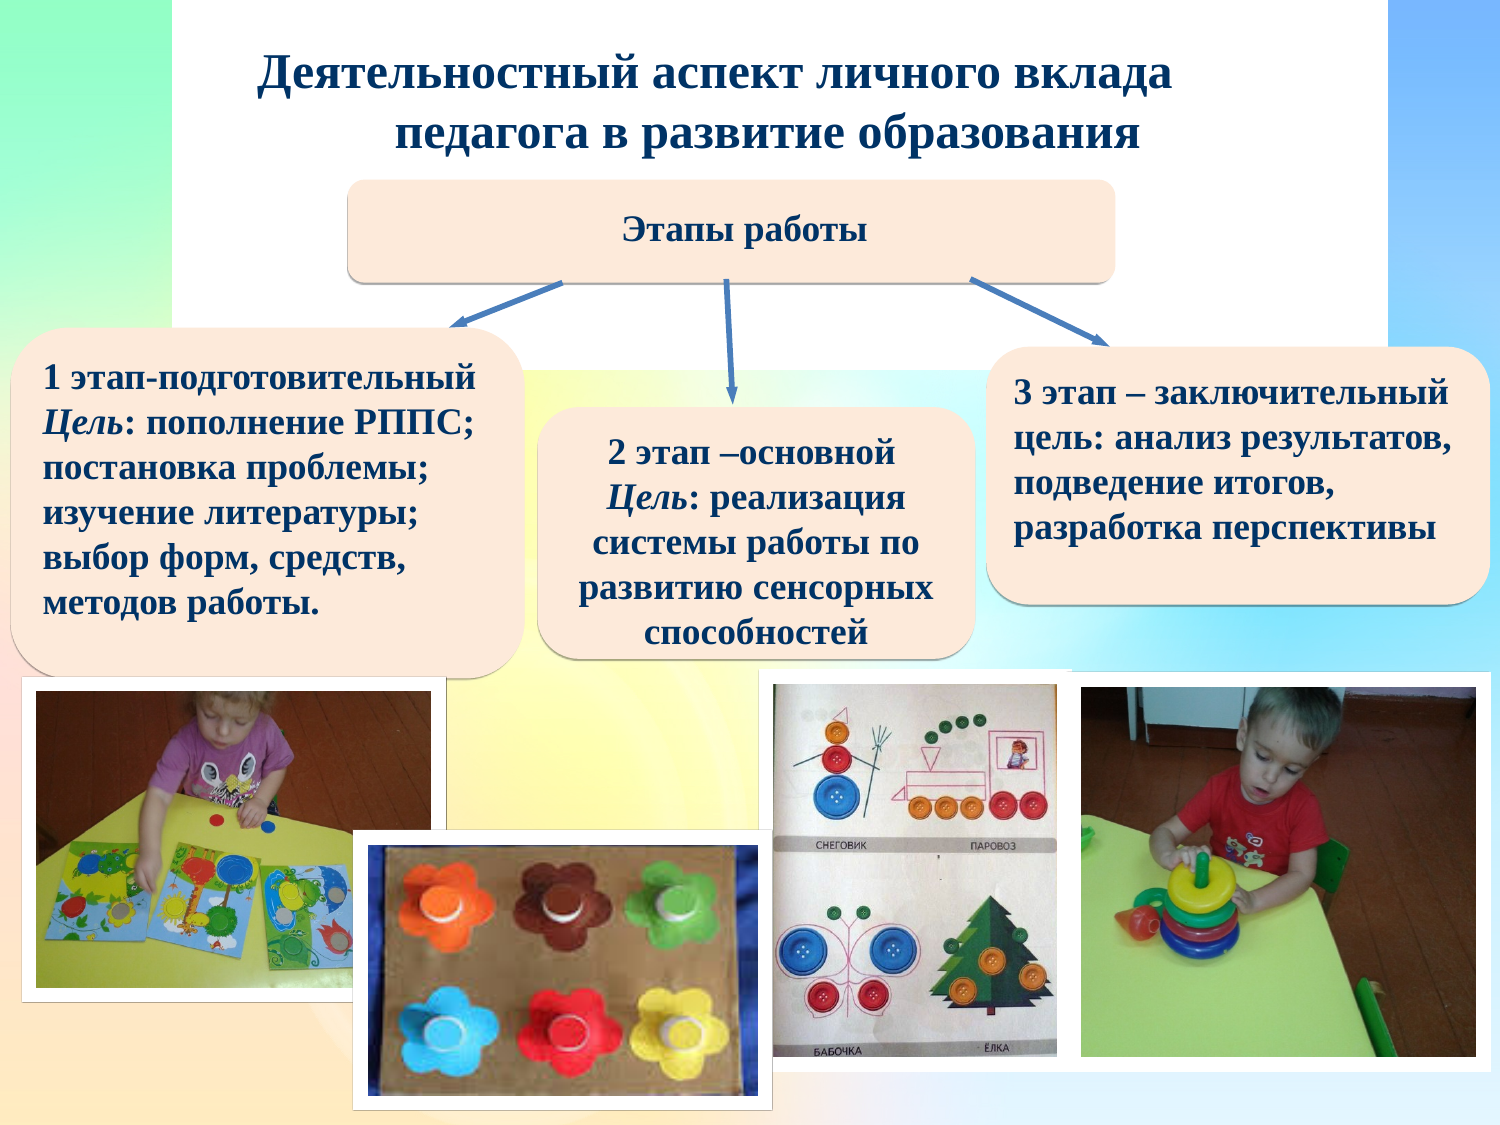

Деятельностный аспект личного вклада
 педагога в развитие образования
 Этапы работы
1 этап-подготовительный
Цель: пополнение РППС; постановка проблемы; изучение литературы; выбор форм, средств, методов работы.
3 этап – заключительный
цель: анализ результатов, подведение итогов, разработка перспективы
2 этап –основной
Цель: реализация системы работы по развитию сенсорных способностей